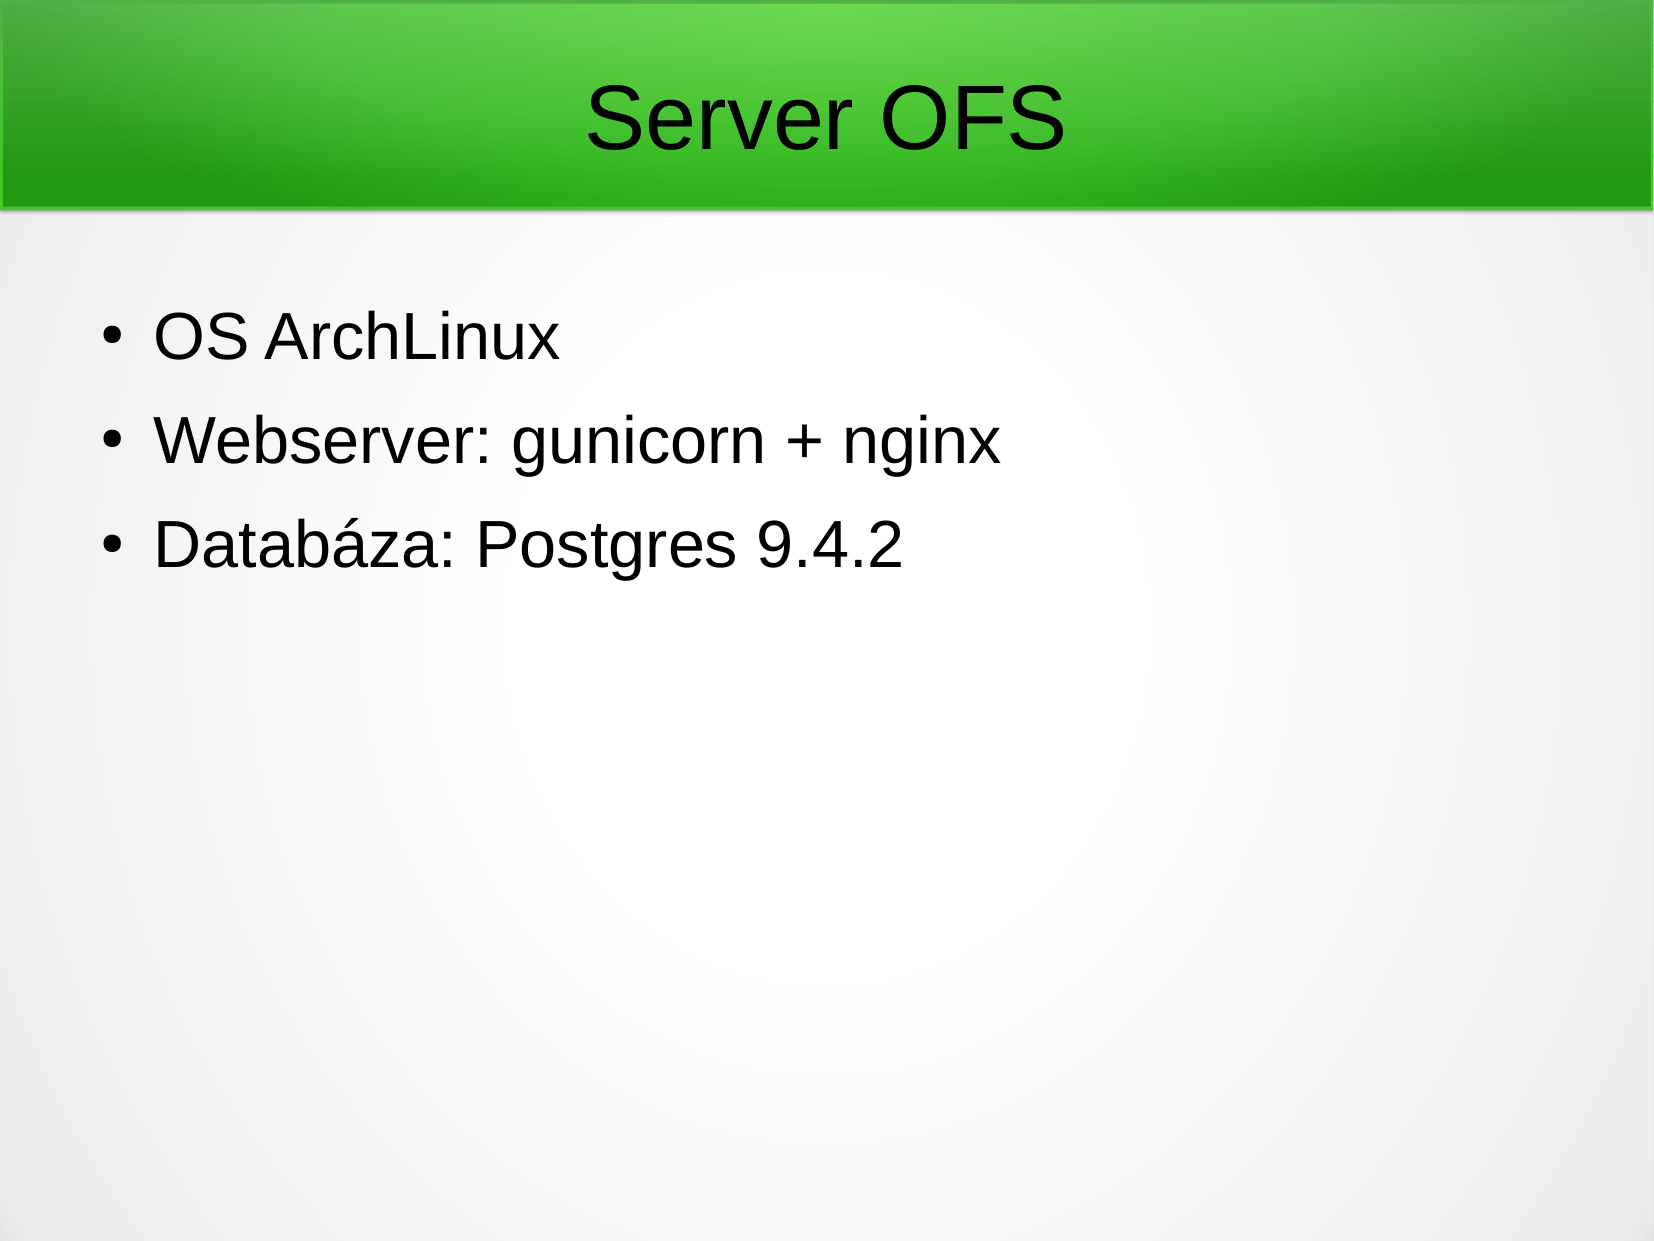

# Server OFS
OS ArchLinux
Webserver: gunicorn + nginx
Databáza: Postgres 9.4.2